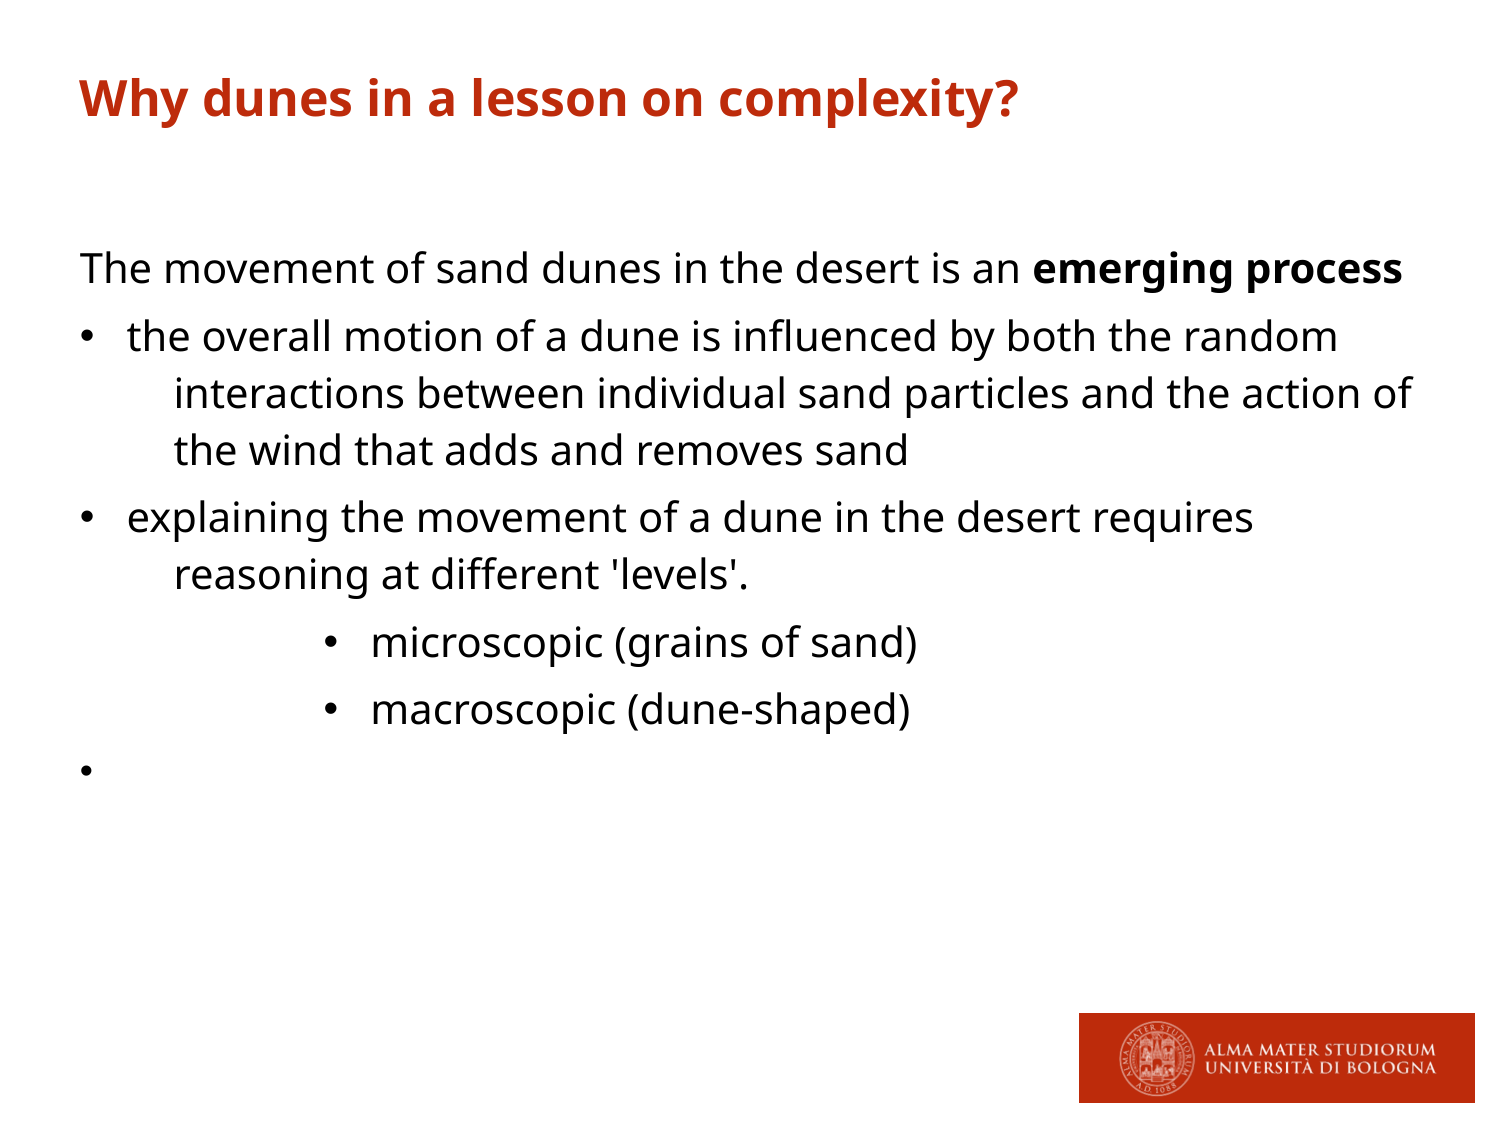

# Why dunes in a lesson on complexity?
The movement of sand dunes in the desert is an emerging process
the overall motion of a dune is influenced by both the random interactions between individual sand particles and the action of the wind that adds and removes sand
explaining the movement of a dune in the desert requires reasoning at different 'levels'.
microscopic (grains of sand)
macroscopic (dune-shaped)